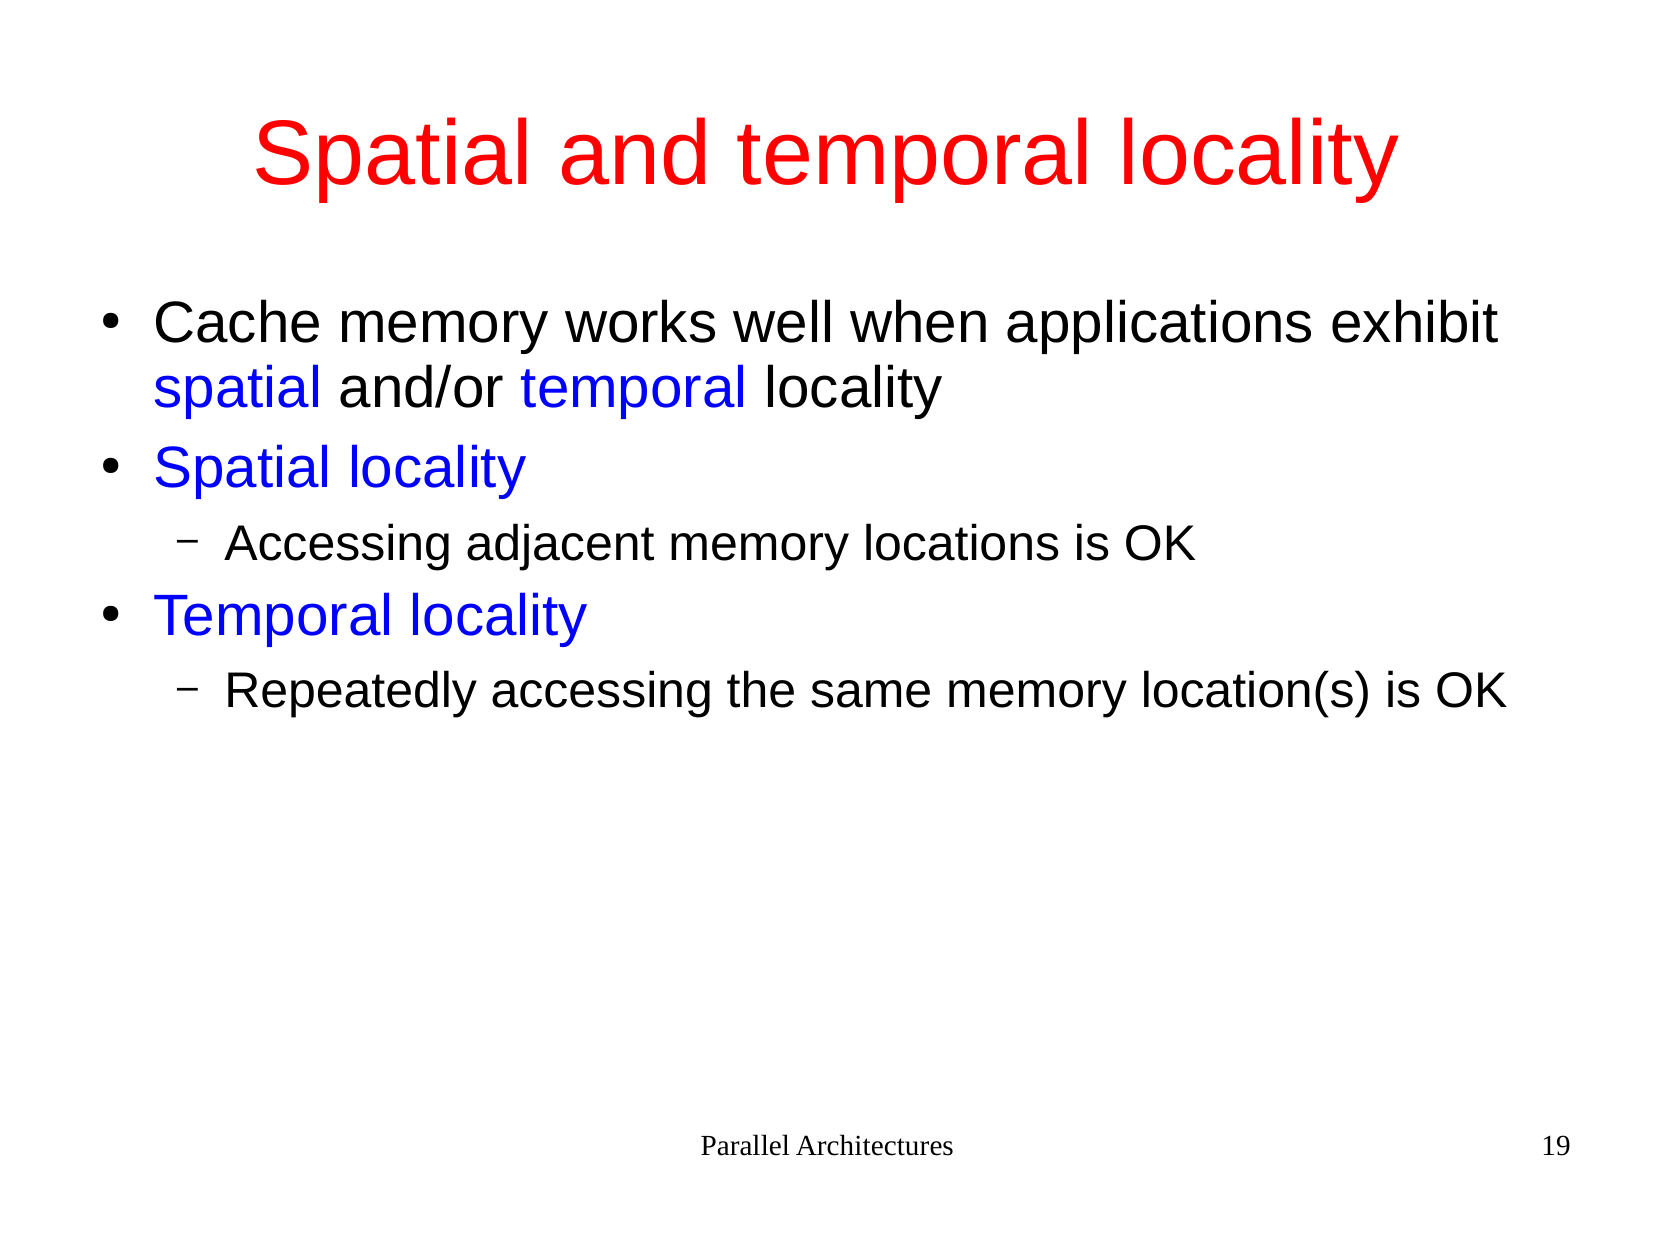

# Spatial and temporal locality
Cache memory works well when applications exhibit spatial and/or temporal locality
Spatial locality
Accessing adjacent memory locations is OK
Temporal locality
Repeatedly accessing the same memory location(s) is OK
Parallel Architectures
19